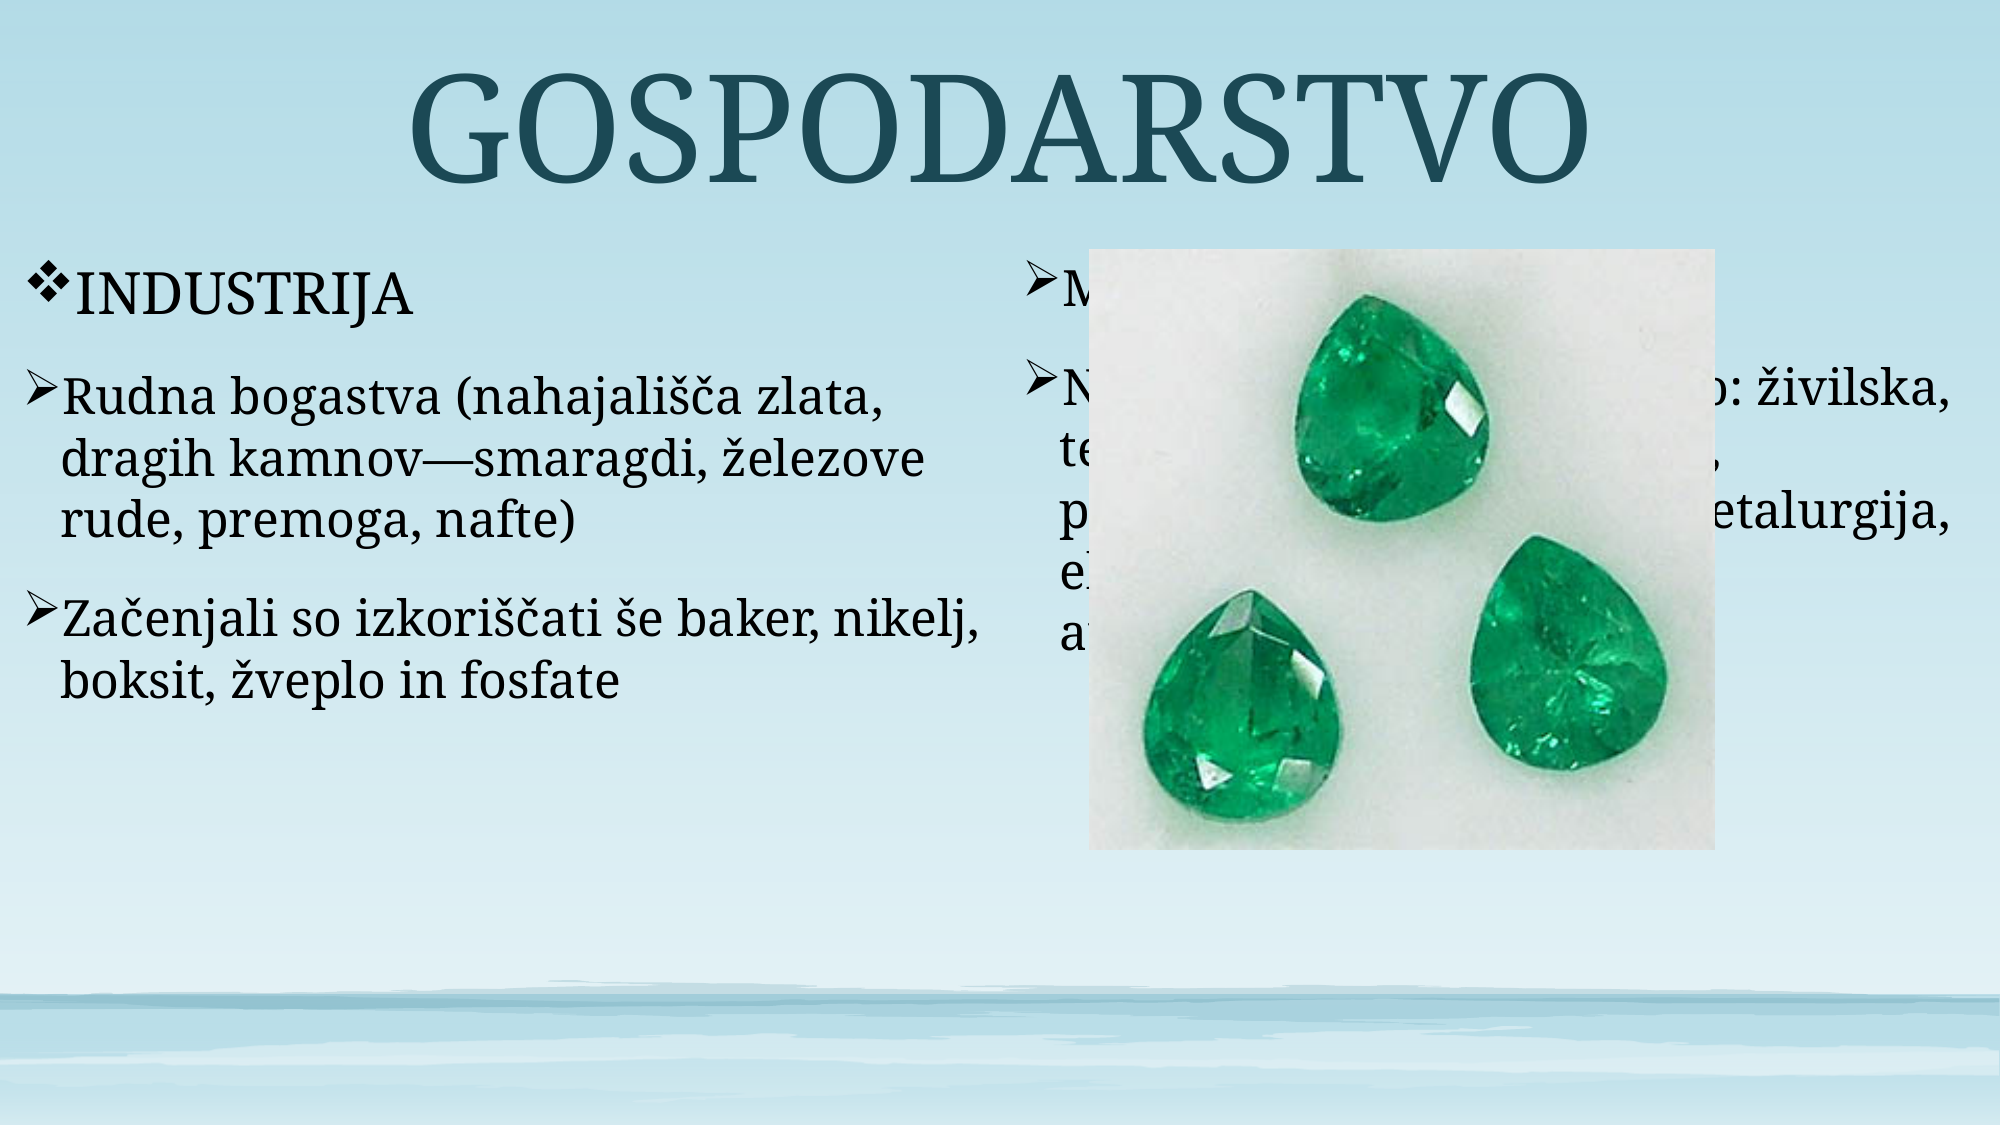

# GOSPODARSTVO
| INDUSTRIJA Rudna bogastva (nahajališča zlata, dragih kamnov—smaragdi, železove rude, premoga, nafte) Začenjali so izkoriščati še baker, nikelj, boksit, žveplo in fosfate | Močno napredovala Najpomembnejše panoge so: živilska, tekstilna, papirna, kemična, petrokemična industrija, metalurgija, elektroindustrija, strojna in avtomobilska industrija. |
| --- | --- |